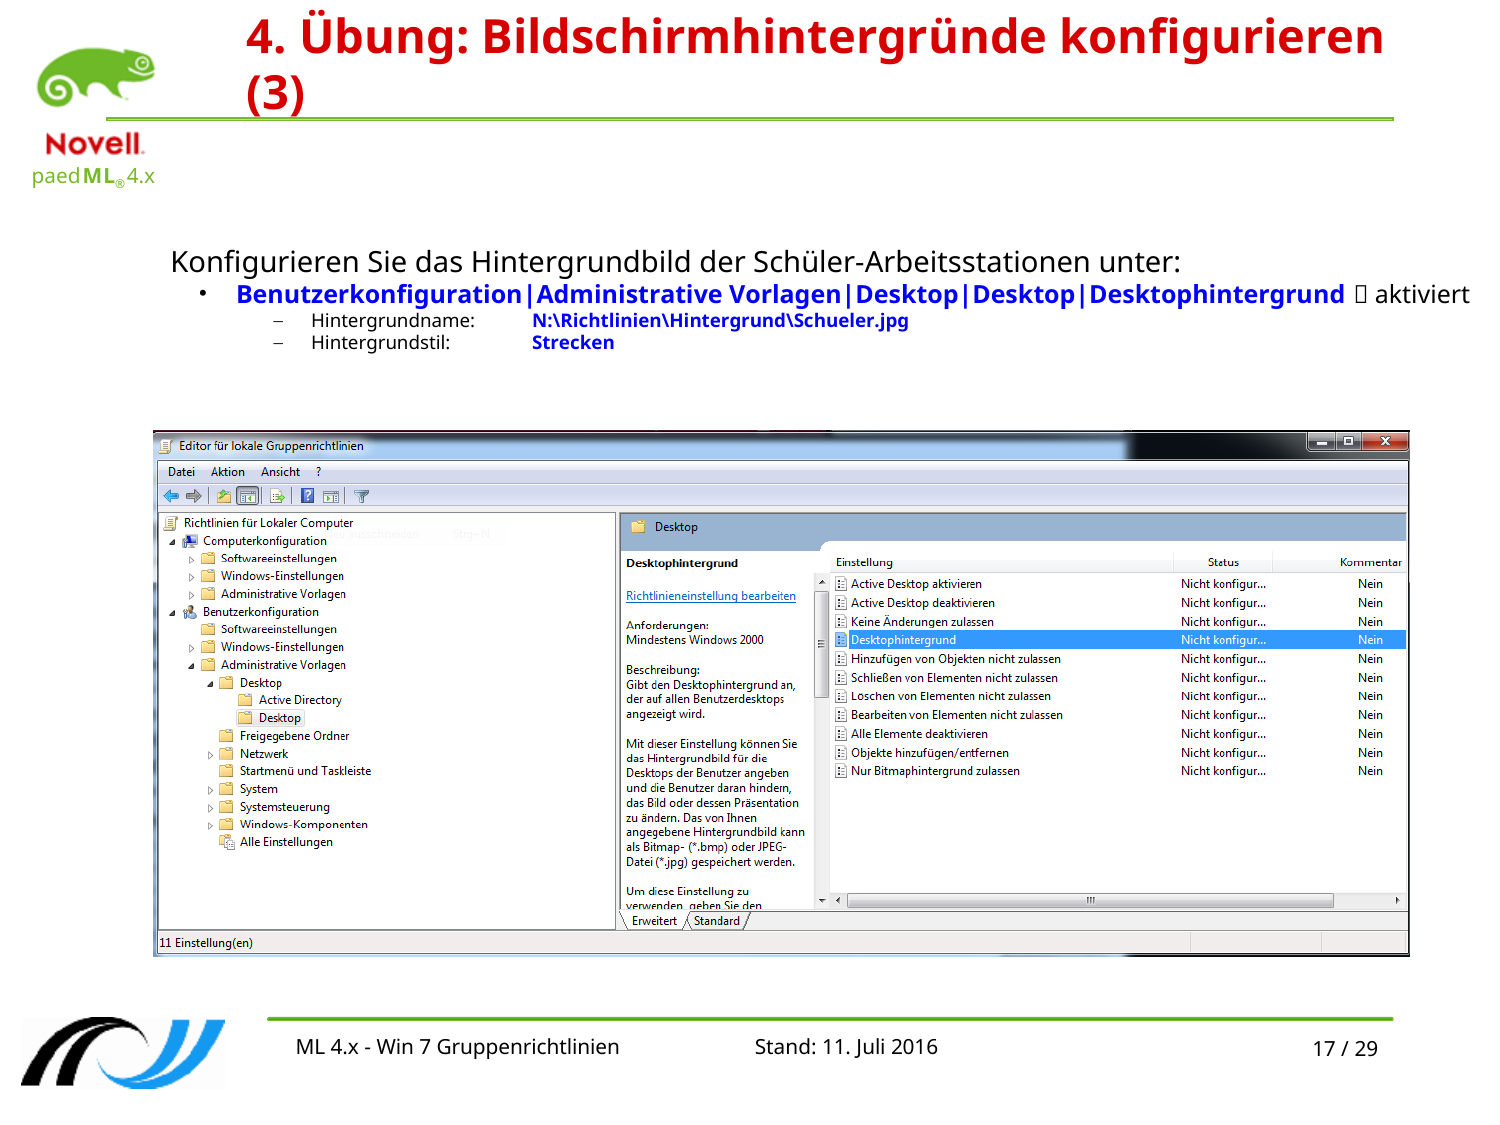

# 4. Übung: Bildschirmhintergründe konfigurieren (3)
Konfigurieren Sie das Hintergrundbild der Schüler-Arbeitsstationen unter:
Benutzerkonfiguration|Administrative Vorlagen|Desktop|Desktop|Desktophintergrund  aktiviert
Hintergrundname: 	N:\Richtlinien\Hintergrund\Schueler.jpg
Hintergrundstil: 		Strecken
ML 4.x - Win 7 Gruppenrichtlinien
11. Juli 2016
17